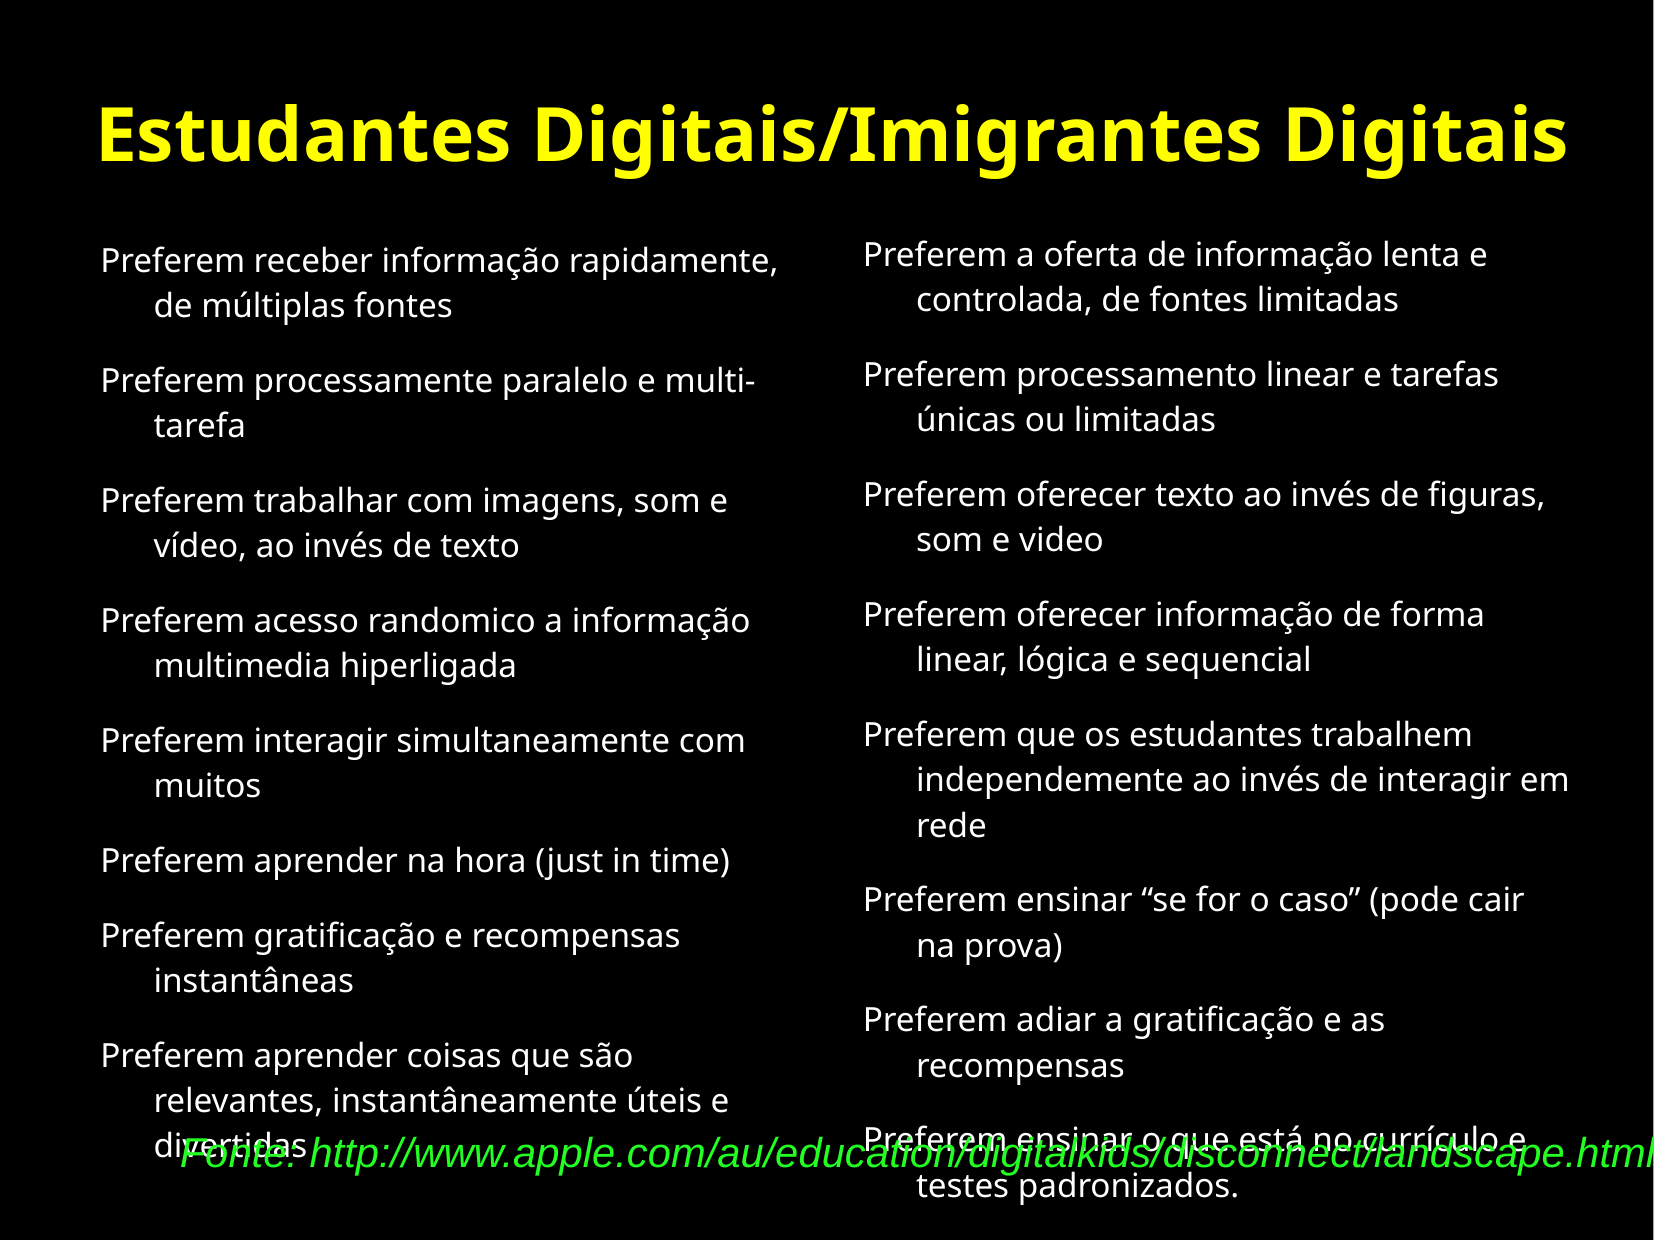

# Estudantes Digitais/Imigrantes Digitais
Preferem a oferta de informação lenta e controlada, de fontes limitadas
Preferem processamento linear e tarefas únicas ou limitadas
Preferem oferecer texto ao invés de figuras, som e video
Preferem oferecer informação de forma linear, lógica e sequencial
Preferem que os estudantes trabalhem independemente ao invés de interagir em rede
Preferem ensinar “se for o caso” (pode cair na prova)
Preferem adiar a gratificação e as recompensas
Preferem ensinar o que está no currículo e testes padronizados.
Preferem receber informação rapidamente, de múltiplas fontes
Preferem processamente paralelo e multi-tarefa
Preferem trabalhar com imagens, som e vídeo, ao invés de texto
Preferem acesso randomico a informação multimedia hiperligada
Preferem interagir simultaneamente com muitos
Preferem aprender na hora (just in time)
Preferem gratificação e recompensas instantâneas
Preferem aprender coisas que são relevantes, instantâneamente úteis e divertidas
Fonte: http://www.apple.com/au/education/digitalkids/disconnect/landscape.html